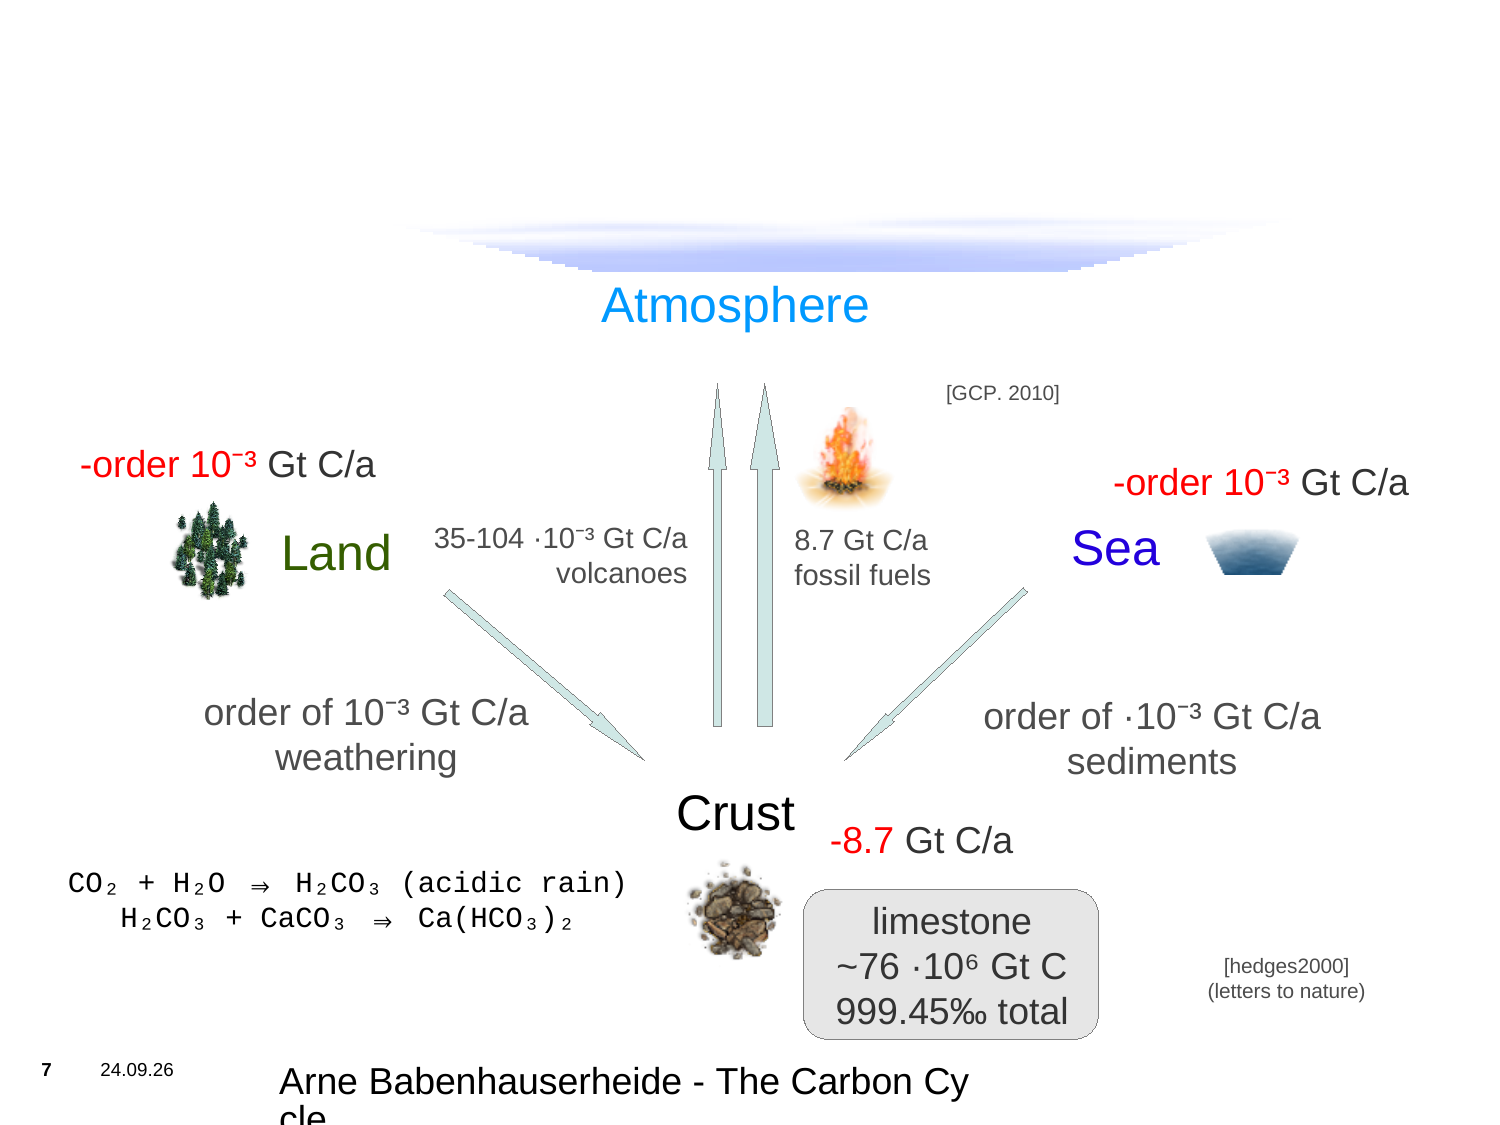

Atmosphere
[GCP. 2010]
35-104 ·10⁻³ Gt C/a
volcanoes
8.7 Gt C/a
fossil fuels
-order 10⁻³ Gt C/a
-order 10⁻³ Gt C/a
Sea
Land
order of ·10⁻³ Gt C/a
sediments
order of 10⁻³ Gt C/a
weathering
Crust
-8.7 Gt C/a
CO₂ + H₂O ⇒ H₂CO₃ (acidic rain)
H₂CO₃ + CaCO₃ ⇒ Ca(HCO₃)₂
limestone
~76 ·10⁶ Gt C
999.45‰ total
[hedges2000]
(letters to nature)
Arne Babenhauserheide - The Carbon Cycle